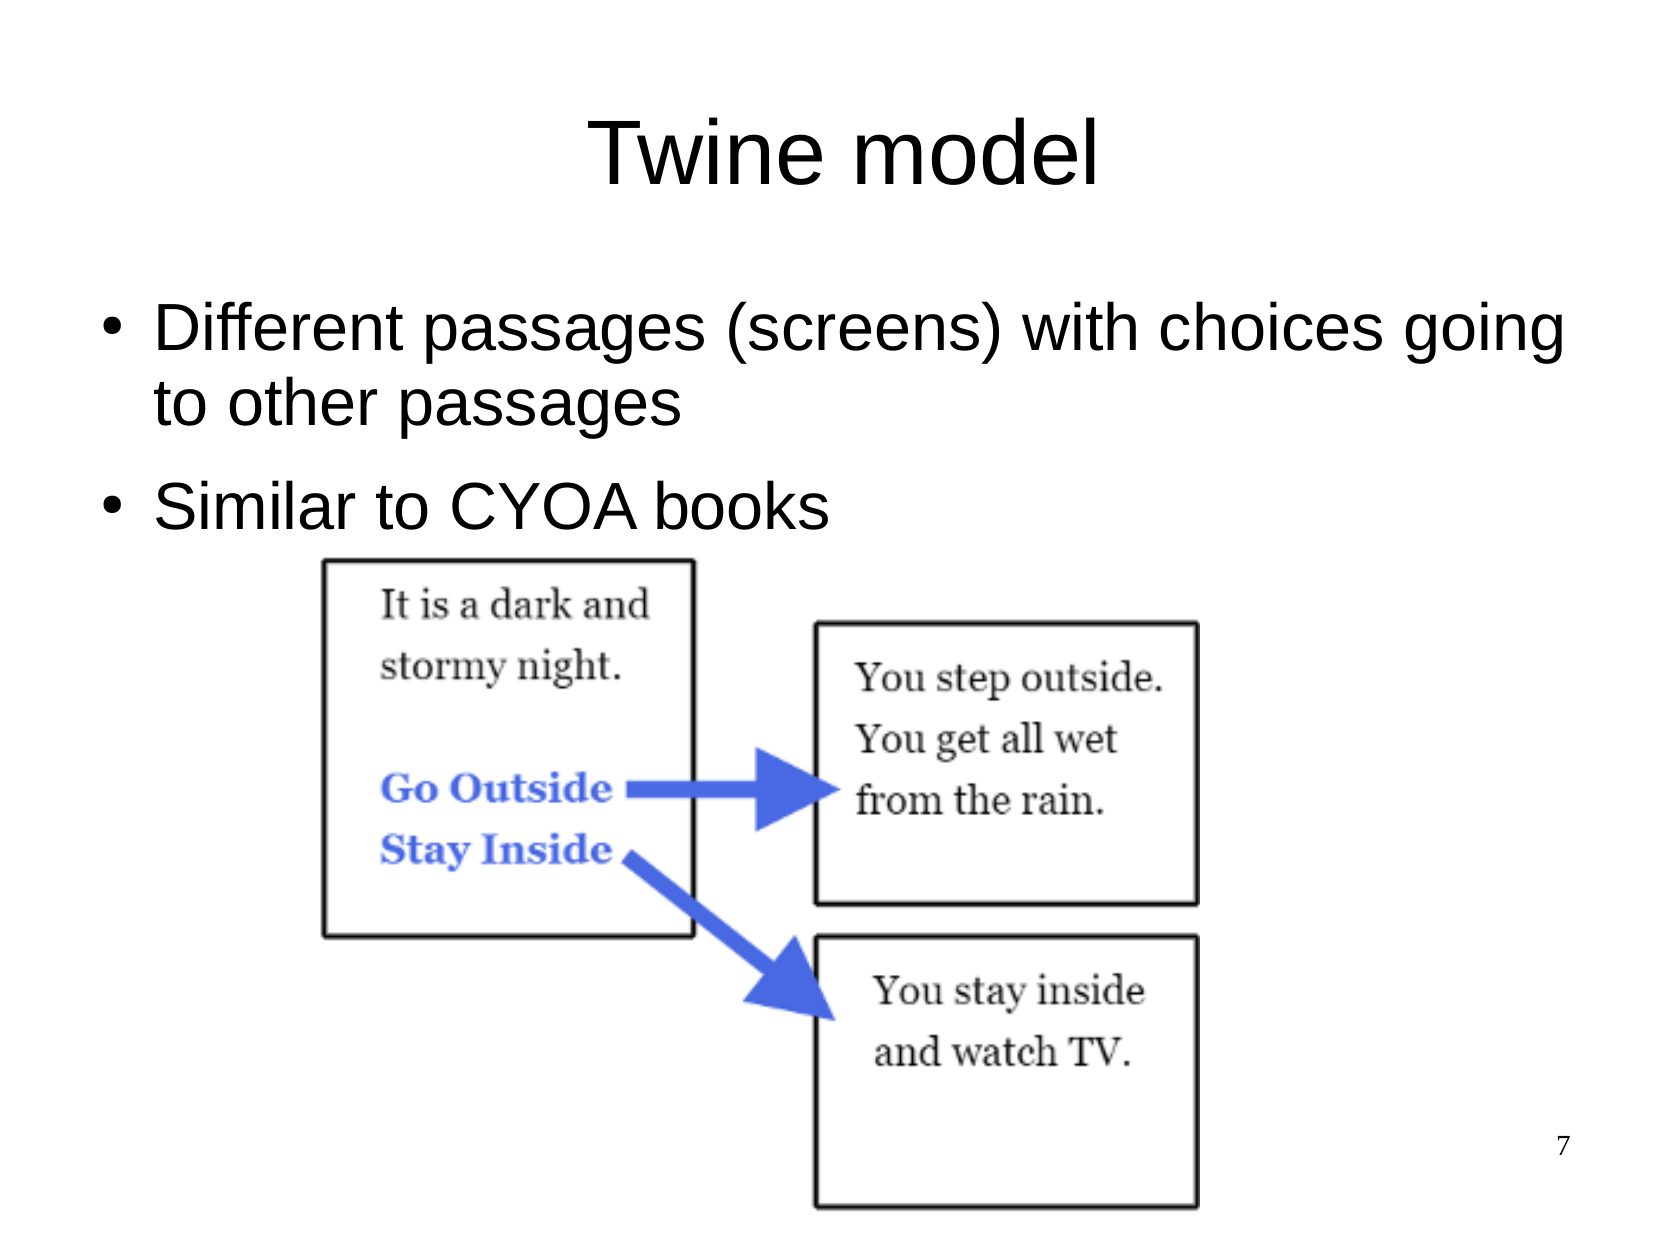

# Twine model
Different passages (screens) with choices going to other passages
Similar to CYOA books
7